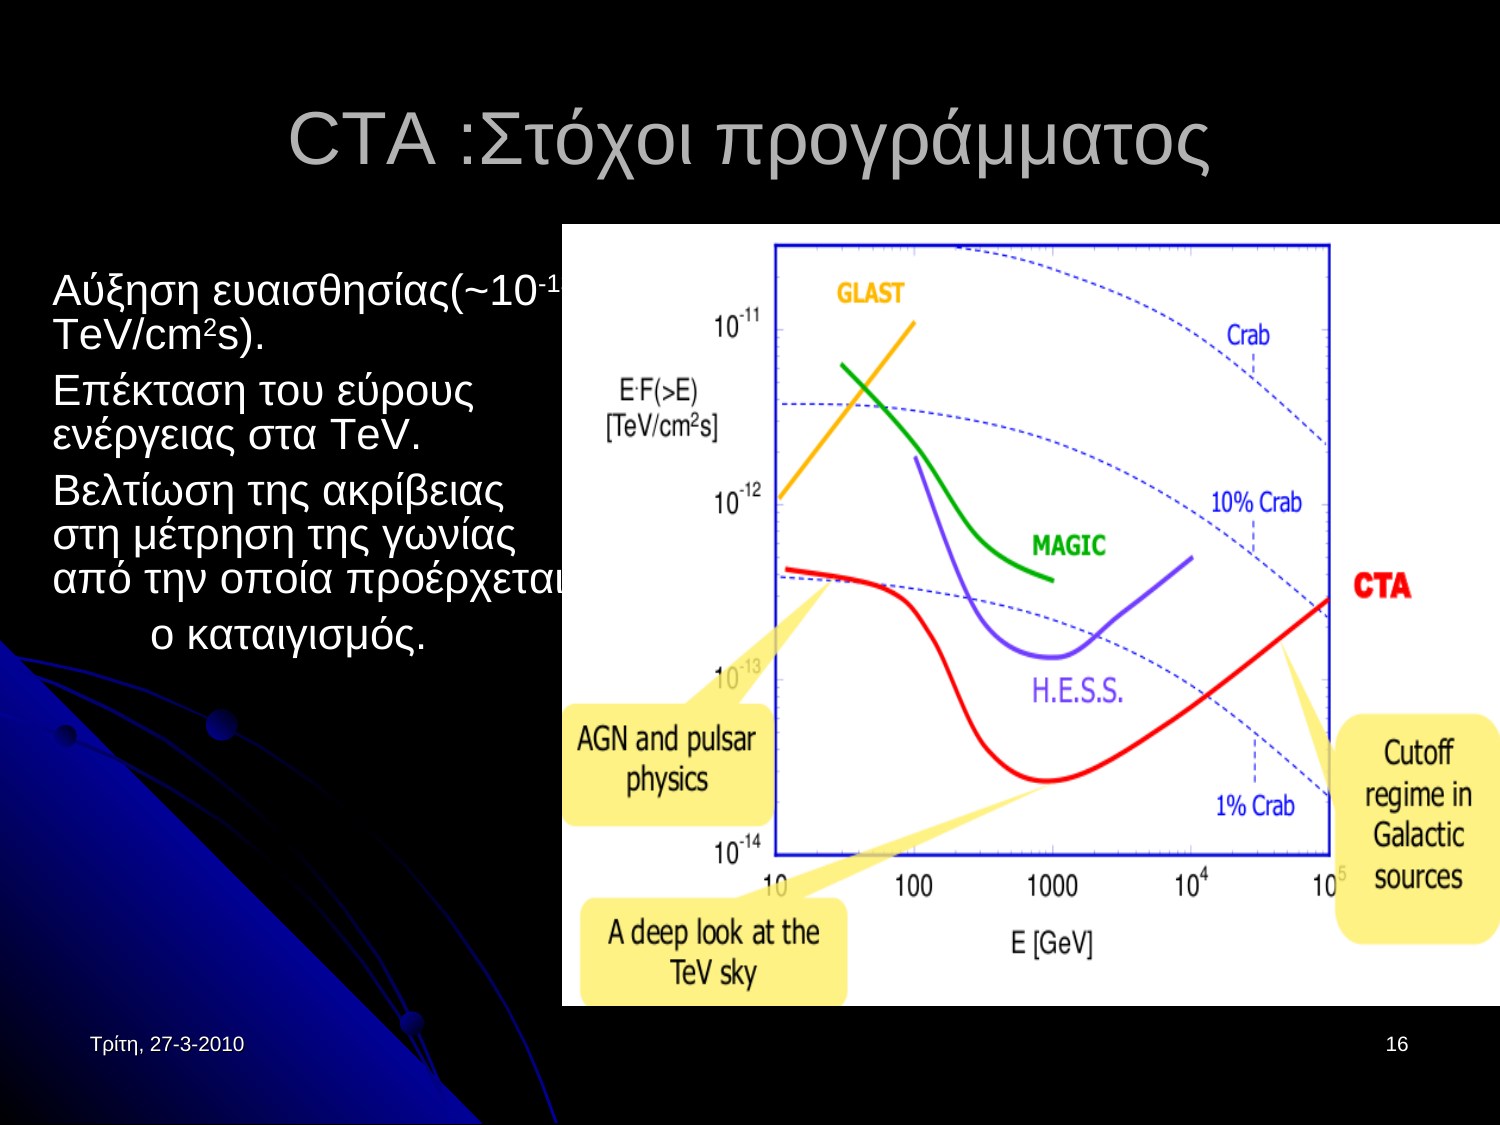

# CTA :Στόχοι προγράμματος
Αύξηση ευαισθησίας(~10-13 TeV/cm2s).
Επέκταση του εύρους ενέργειας στα TeV.
Βελτίωση της ακρίβειας στη μέτρηση της γωνίας από την οποία προέρχεται
 ο καταιγισμός.
Τρίτη, 27-3-2010
16